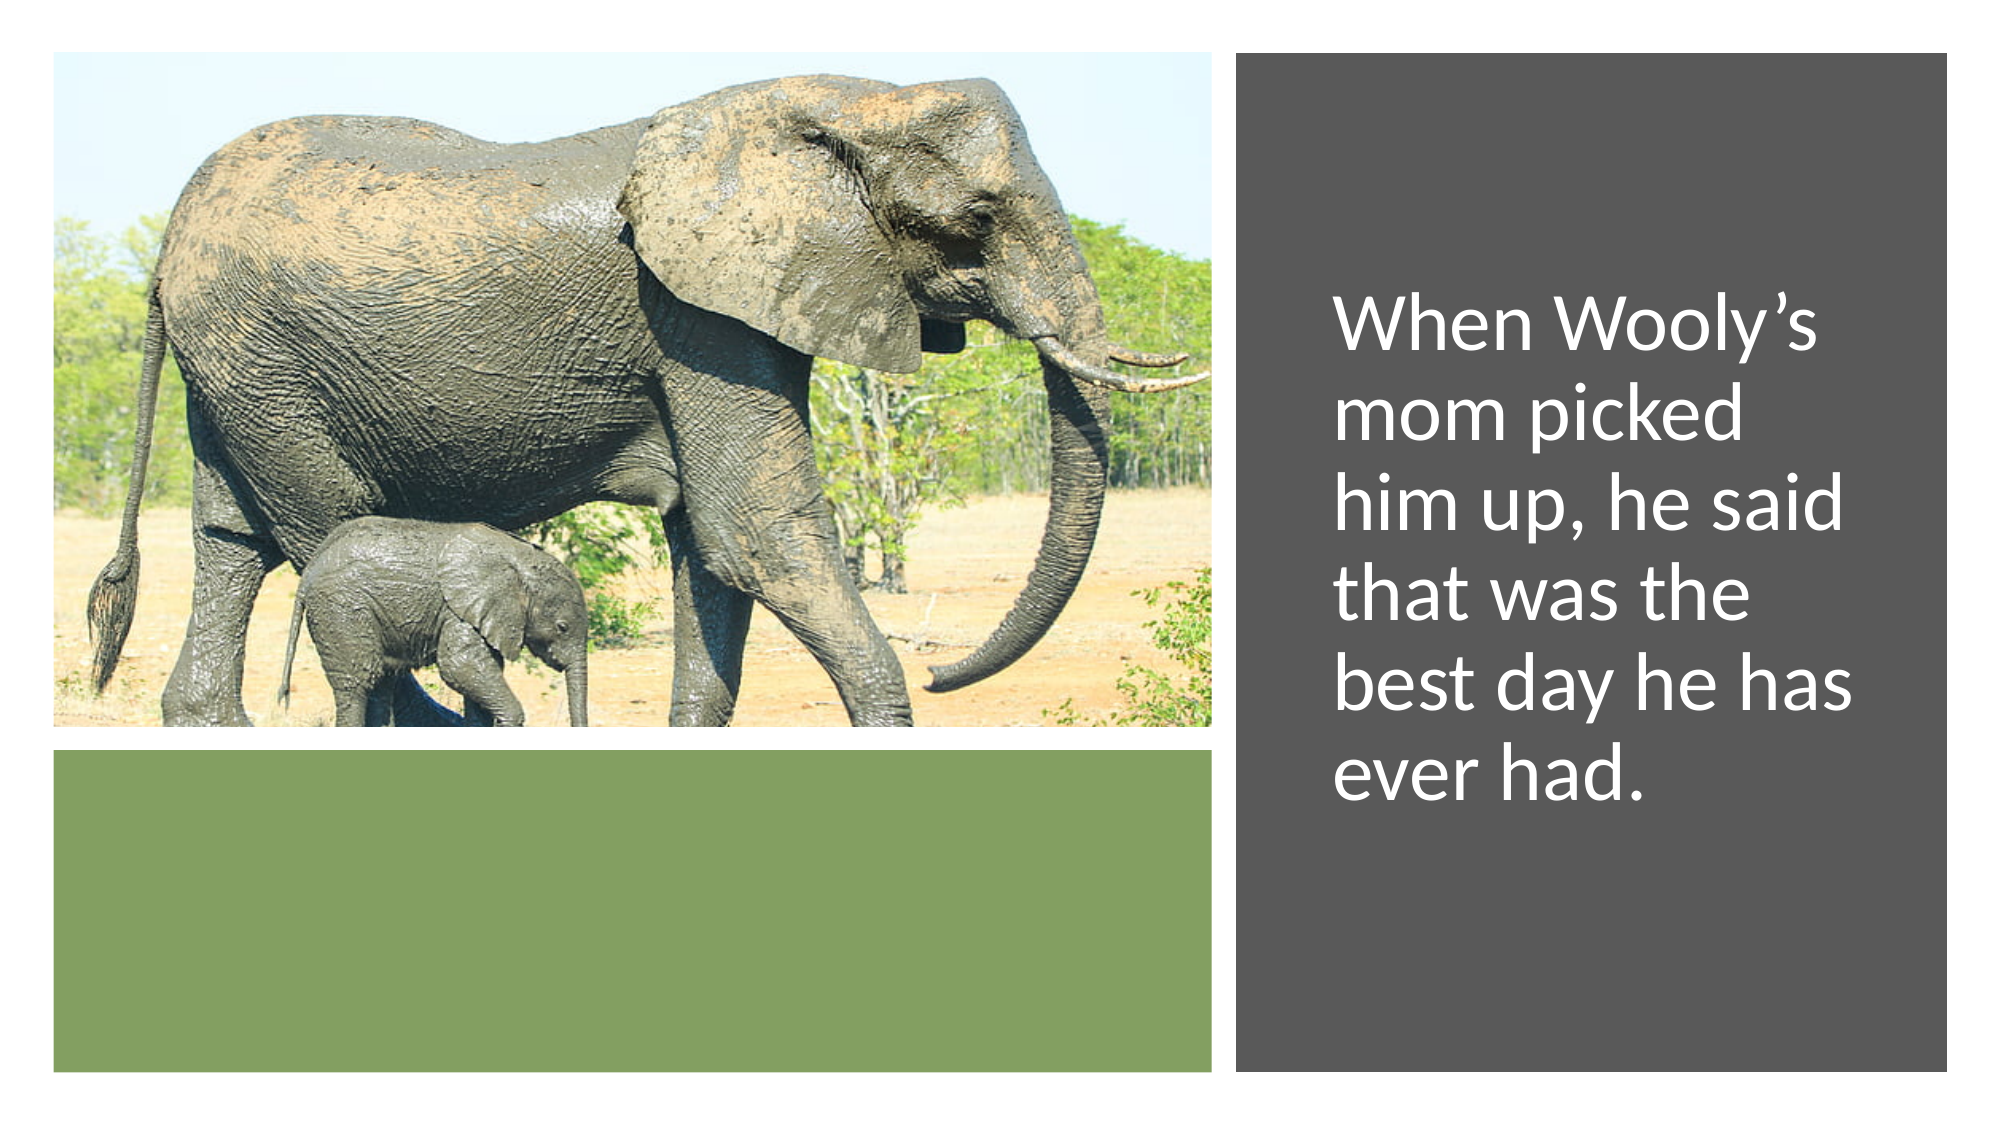

# When Wooly’s mom picked him up, he said that was the best day he has ever had.